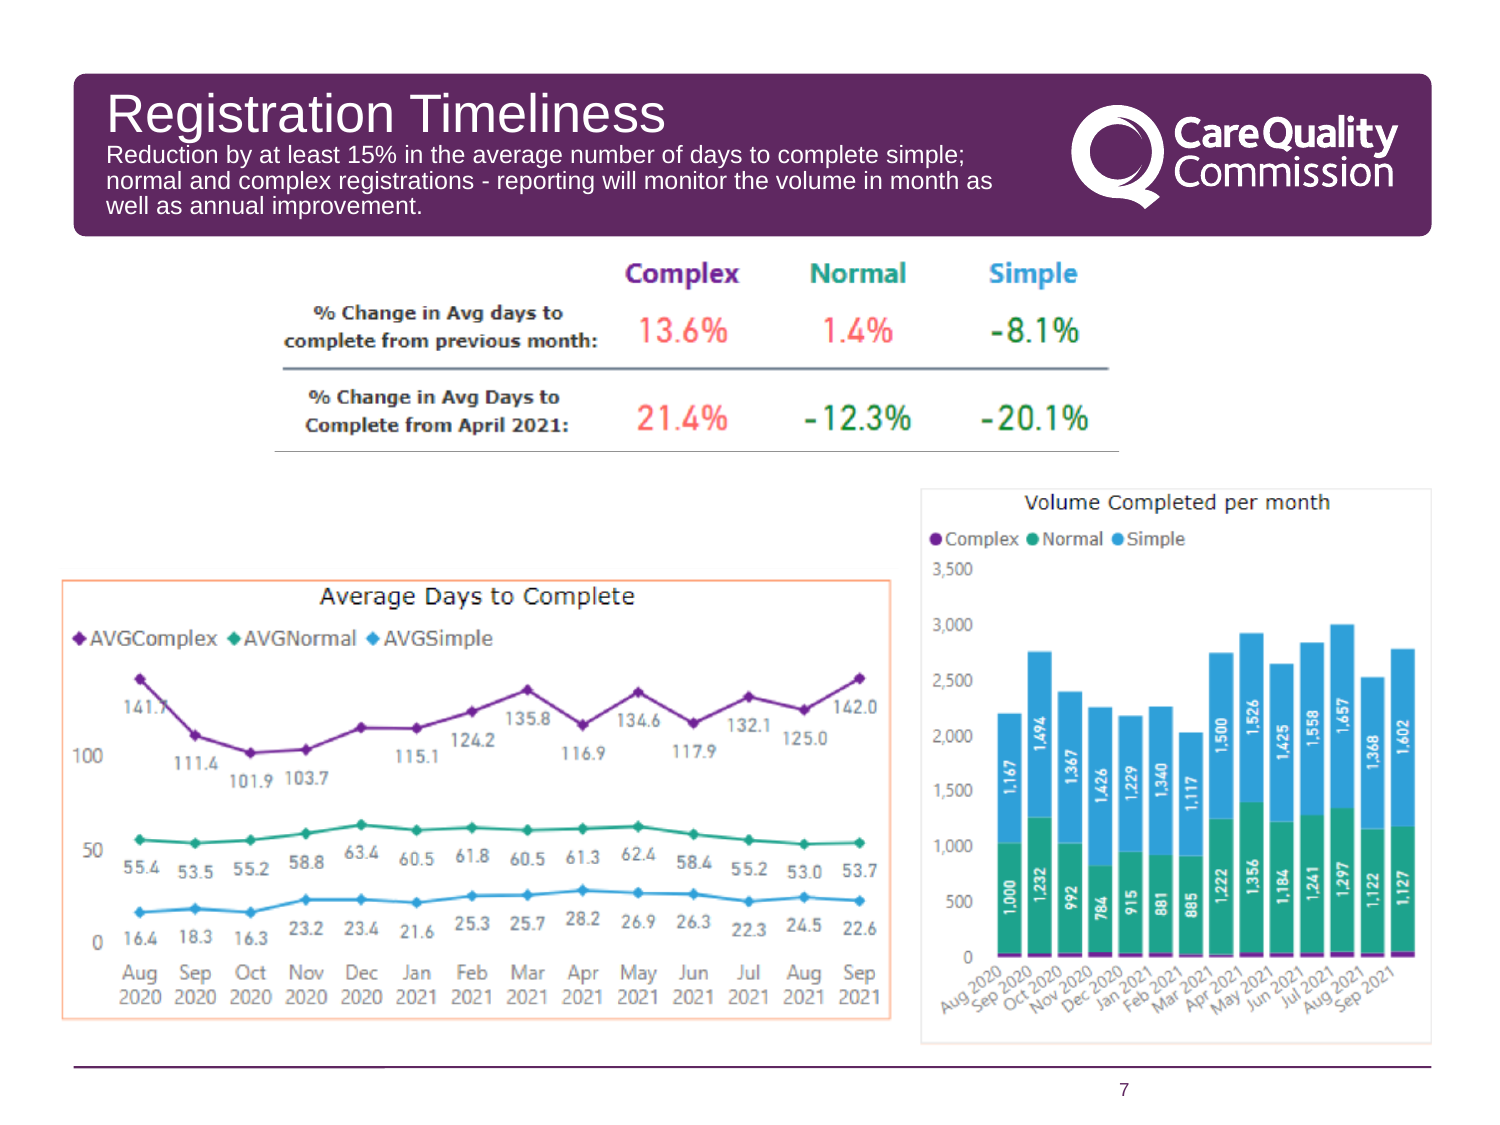

# Registration Timeliness Reduction by at least 15% in the average number of days to complete simple; normal and complex registrations - reporting will monitor the volume in month as well as annual improvement.